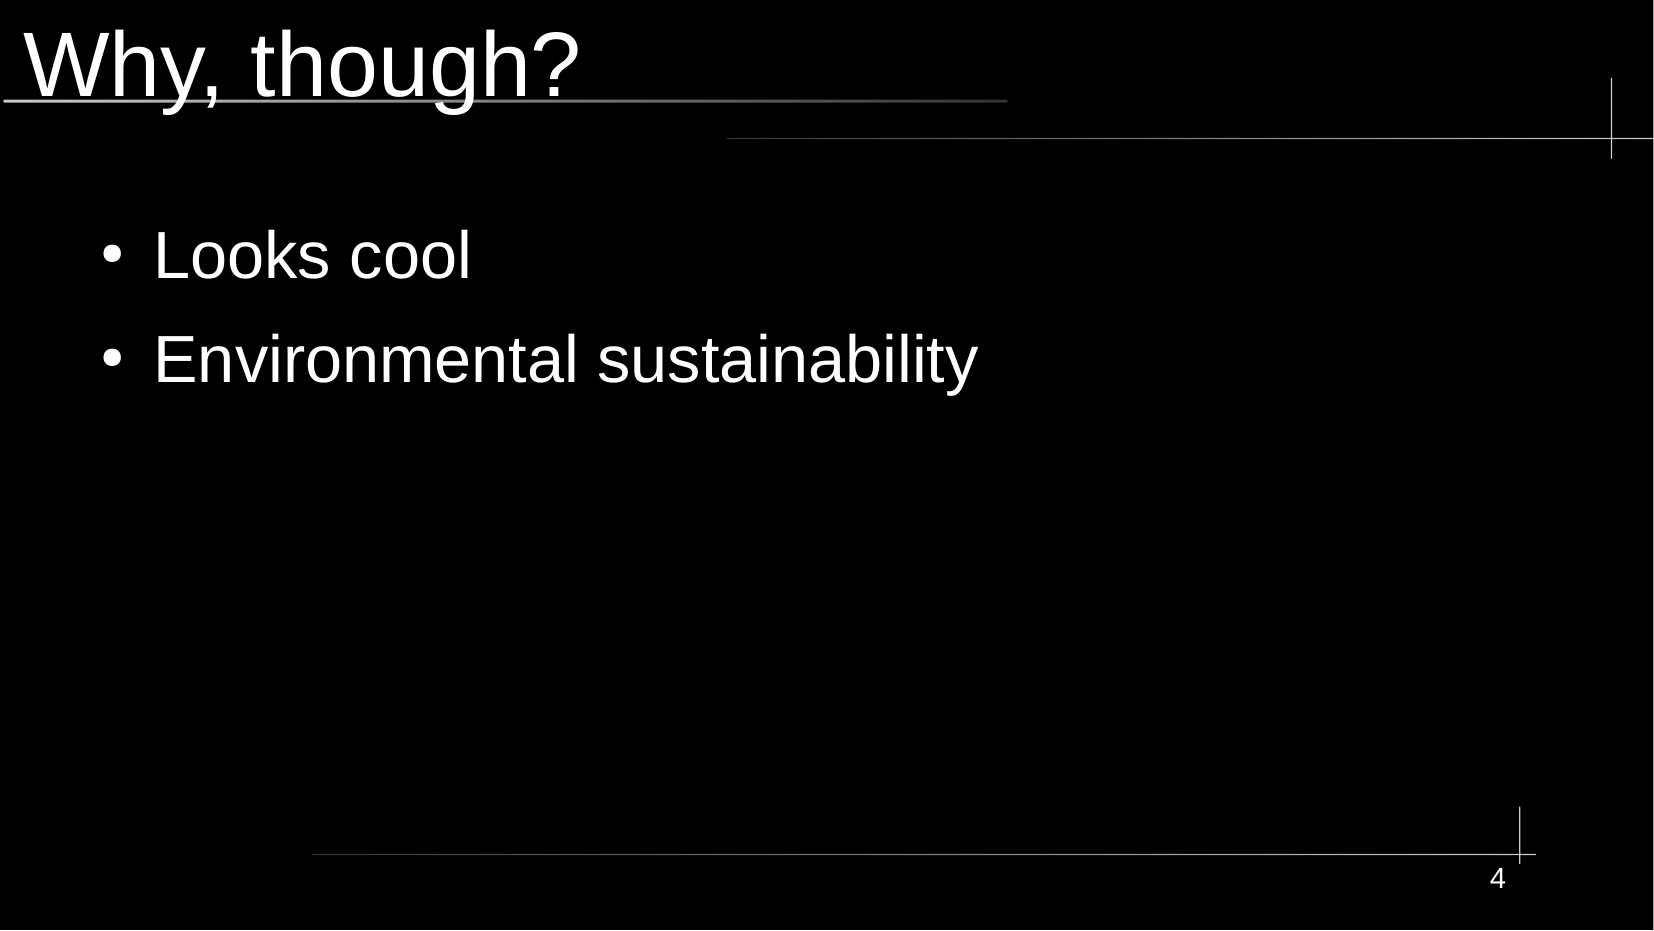

# Why, though?
Looks cool
Environmental sustainability
4